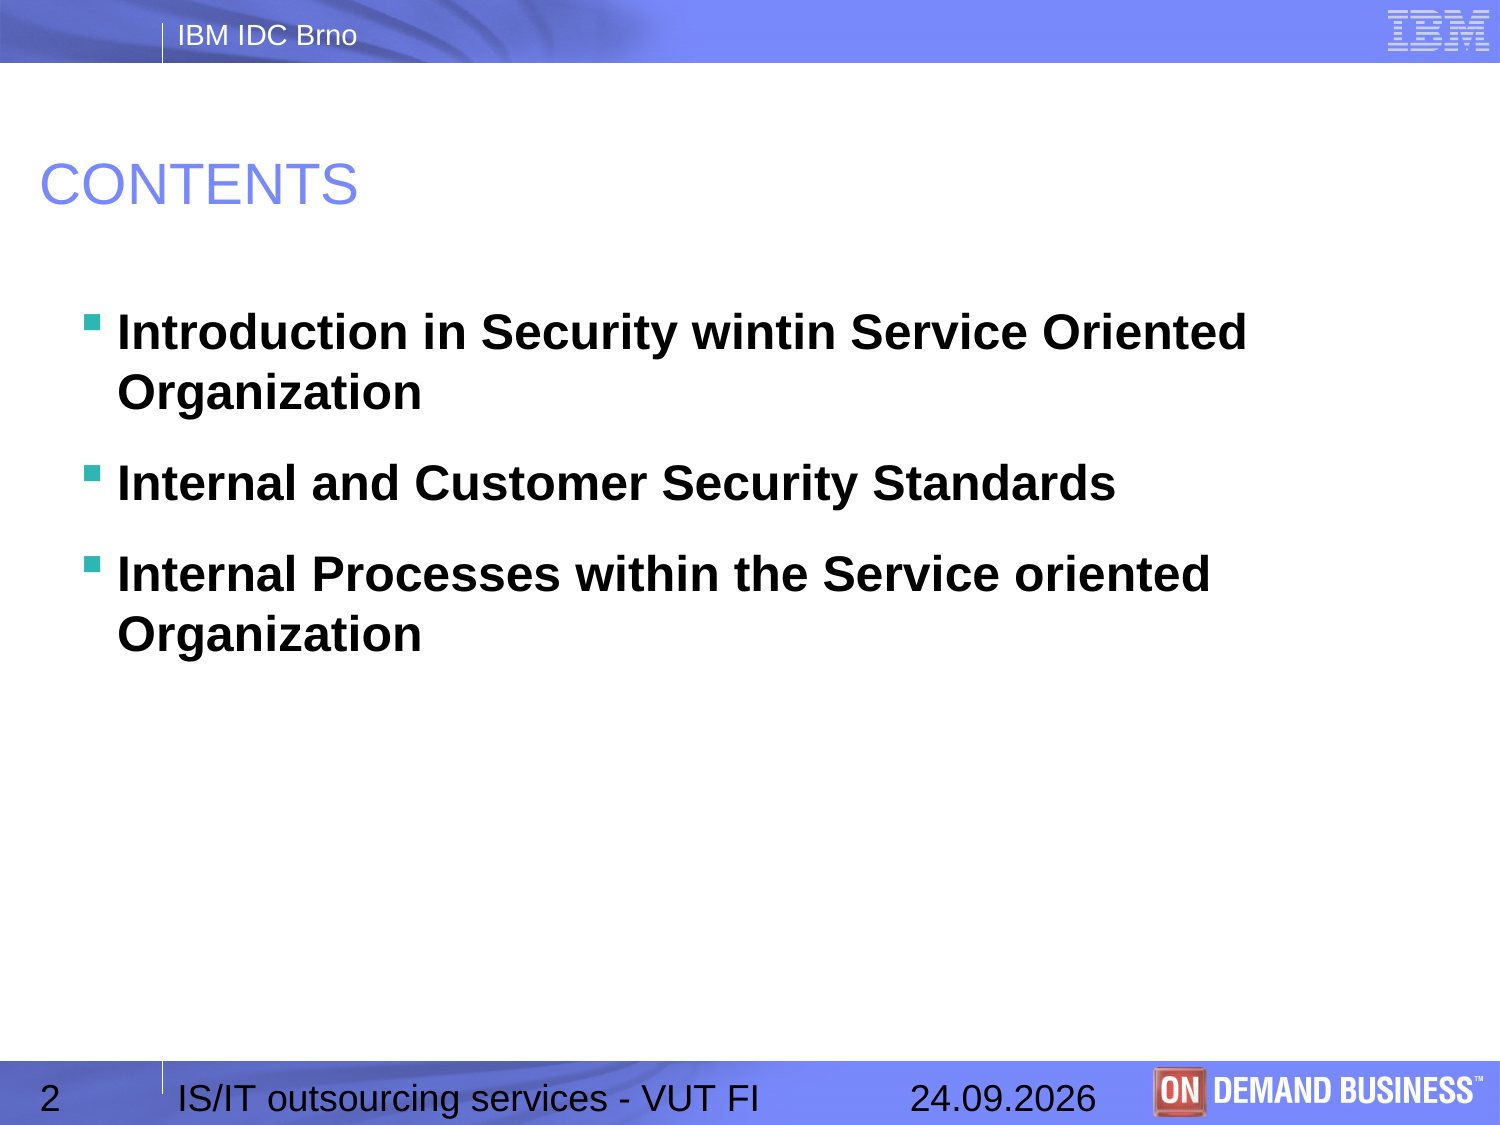

# CONTENTS
Introduction in Security wintin Service Oriented Organization
Internal and Customer Security Standards
Internal Processes within the Service oriented Organization
2
IS/IT outsourcing services - VUT FI